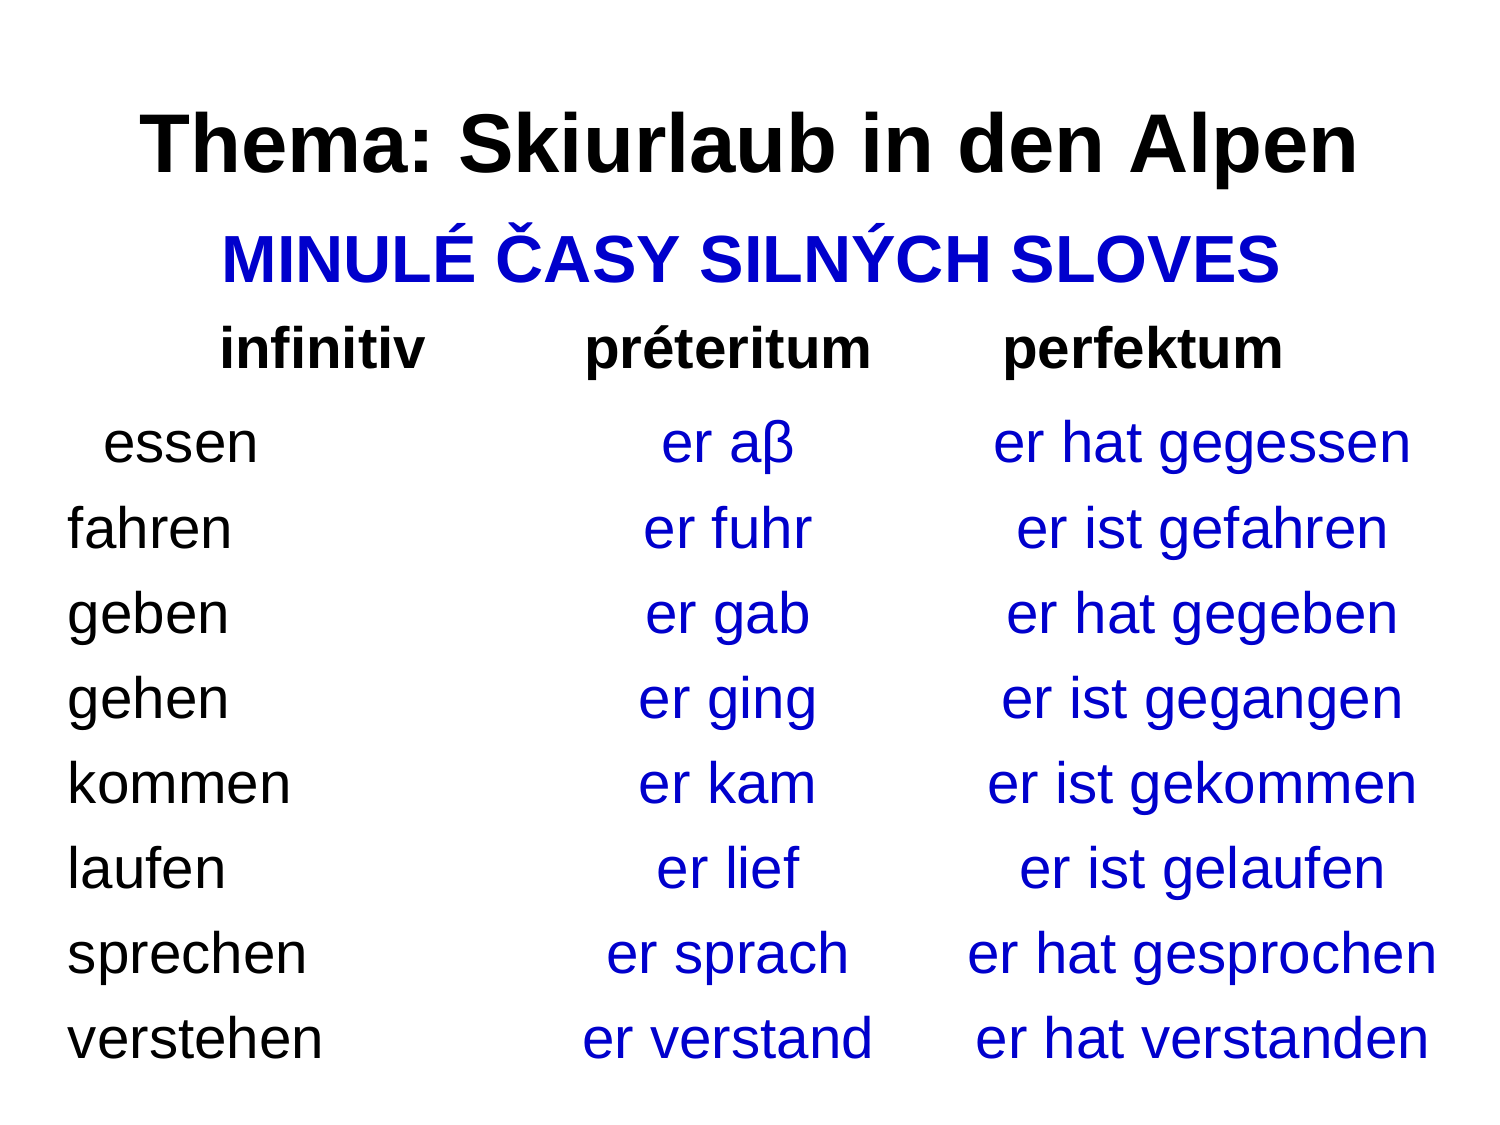

# Thema: Skiurlaub in den Alpen
MINULÉ ČASY SILNÝCH SLOVES
infinitiv	 préteritum perfektum
| essen | er aβ | er hat gegessen |
| --- | --- | --- |
| fahren | er fuhr | er ist gefahren |
| geben | er gab | er hat gegeben |
| gehen | er ging | er ist gegangen |
| kommen | er kam | er ist gekommen |
| laufen | er lief | er ist gelaufen |
| sprechen | er sprach | er hat gesprochen |
| verstehen | er verstand | er hat verstanden |